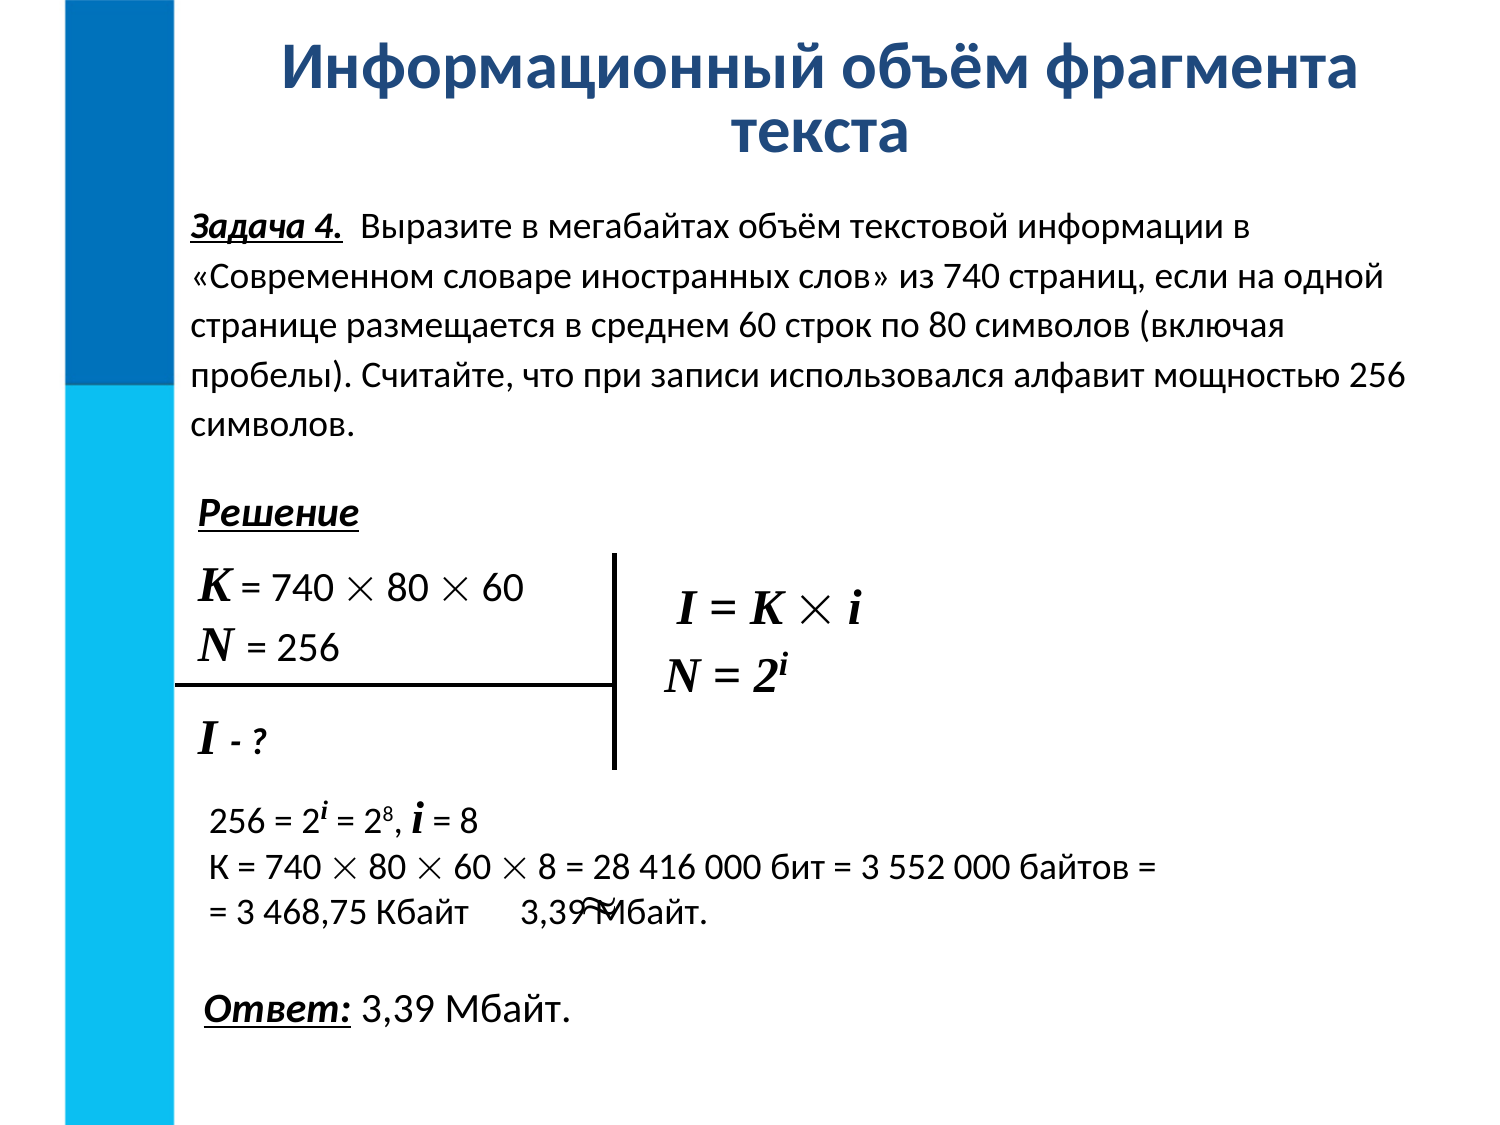

Информационный объём фрагмента текста
Задача 4. Выразите в мегабайтах объём текстовой информации в «Современном словаре иностранных слов» из 740 страниц, если на одной странице размещается в среднем 60 строк по 80 символов (включая пробелы). Считайте, что при записи использовался алфавит мощностью 256 символов.
Решение
K = 740  80  60
N = 256
I - ?
 I = K  i
N = 2i
 256 = 2i = 28, i = 8
 К = 740  80  60  8 = 28 416 000 бит = 3 552 000 байтов =
 = 3 468,75 Кбайт 3,39 Мбайт.
Ответ: 3,39 Мбайт.